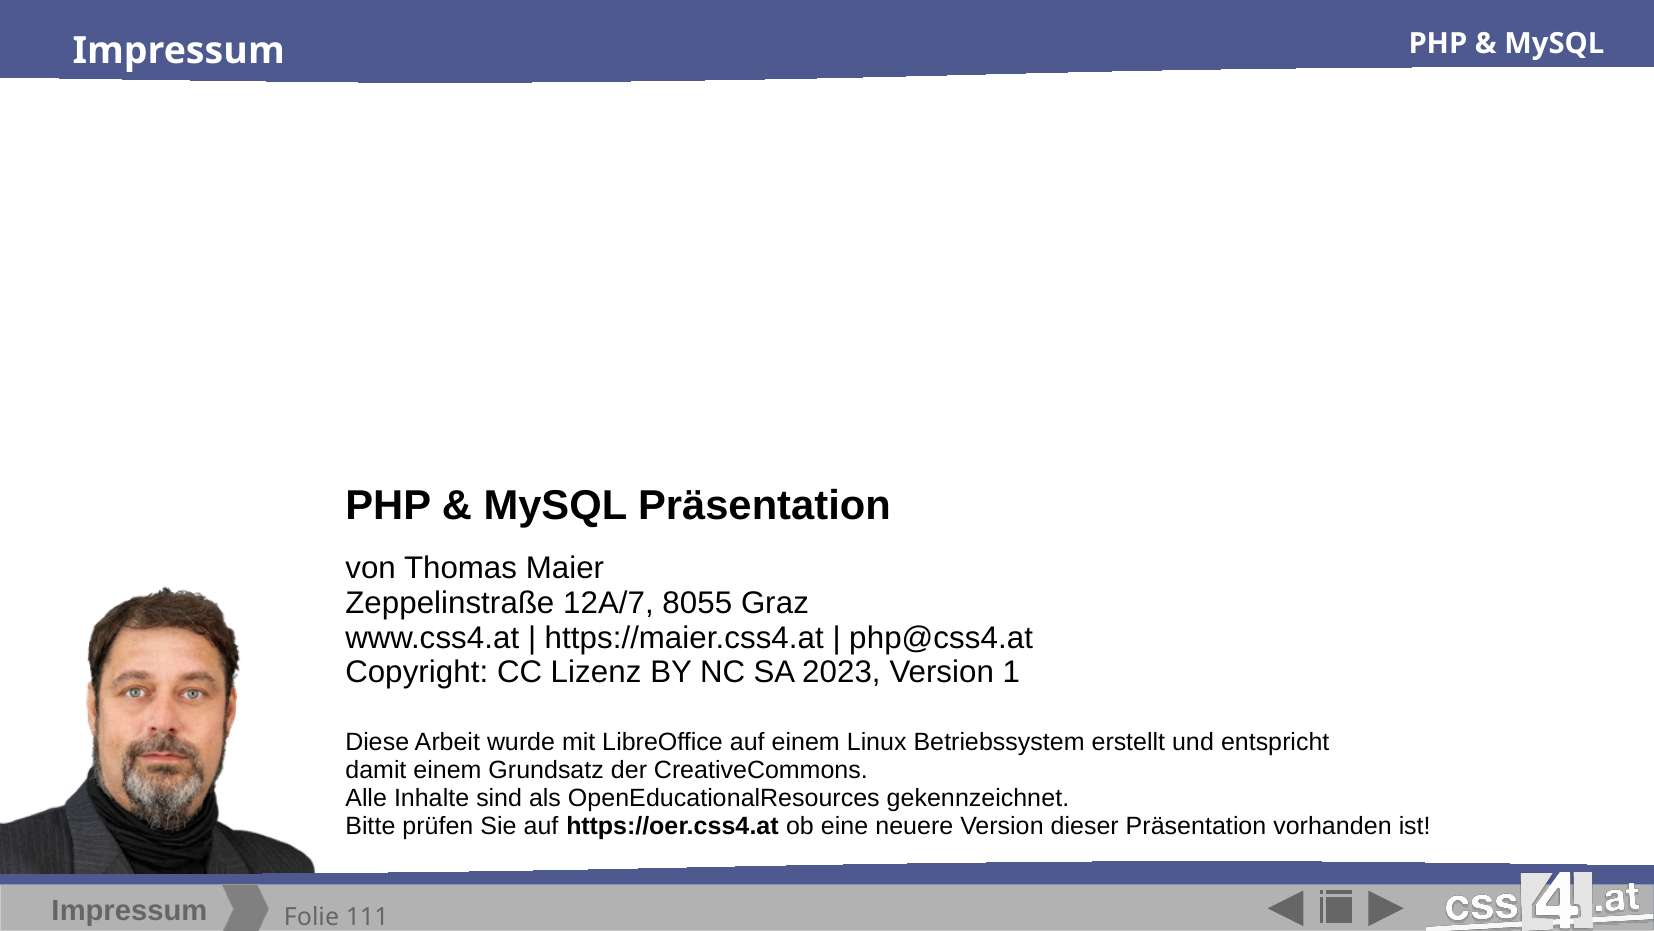

PHP & MySQL
Impressum
PHP & MySQL Präsentation
von Thomas Maier
Zeppelinstraße 12A/7, 8055 Graz
www.css4.at | https://maier.css4.at | php@css4.at
Copyright: CC Lizenz BY NC SA 2023, Version 1
Diese Arbeit wurde mit LibreOffice auf einem Linux Betriebssystem erstellt und entspricht
damit einem Grundsatz der CreativeCommons.
Alle Inhalte sind als OpenEducationalResources gekennzeichnet.
Bitte prüfen Sie auf https://oer.css4.at ob eine neuere Version dieser Präsentation vorhanden ist!
Impressum
Folie